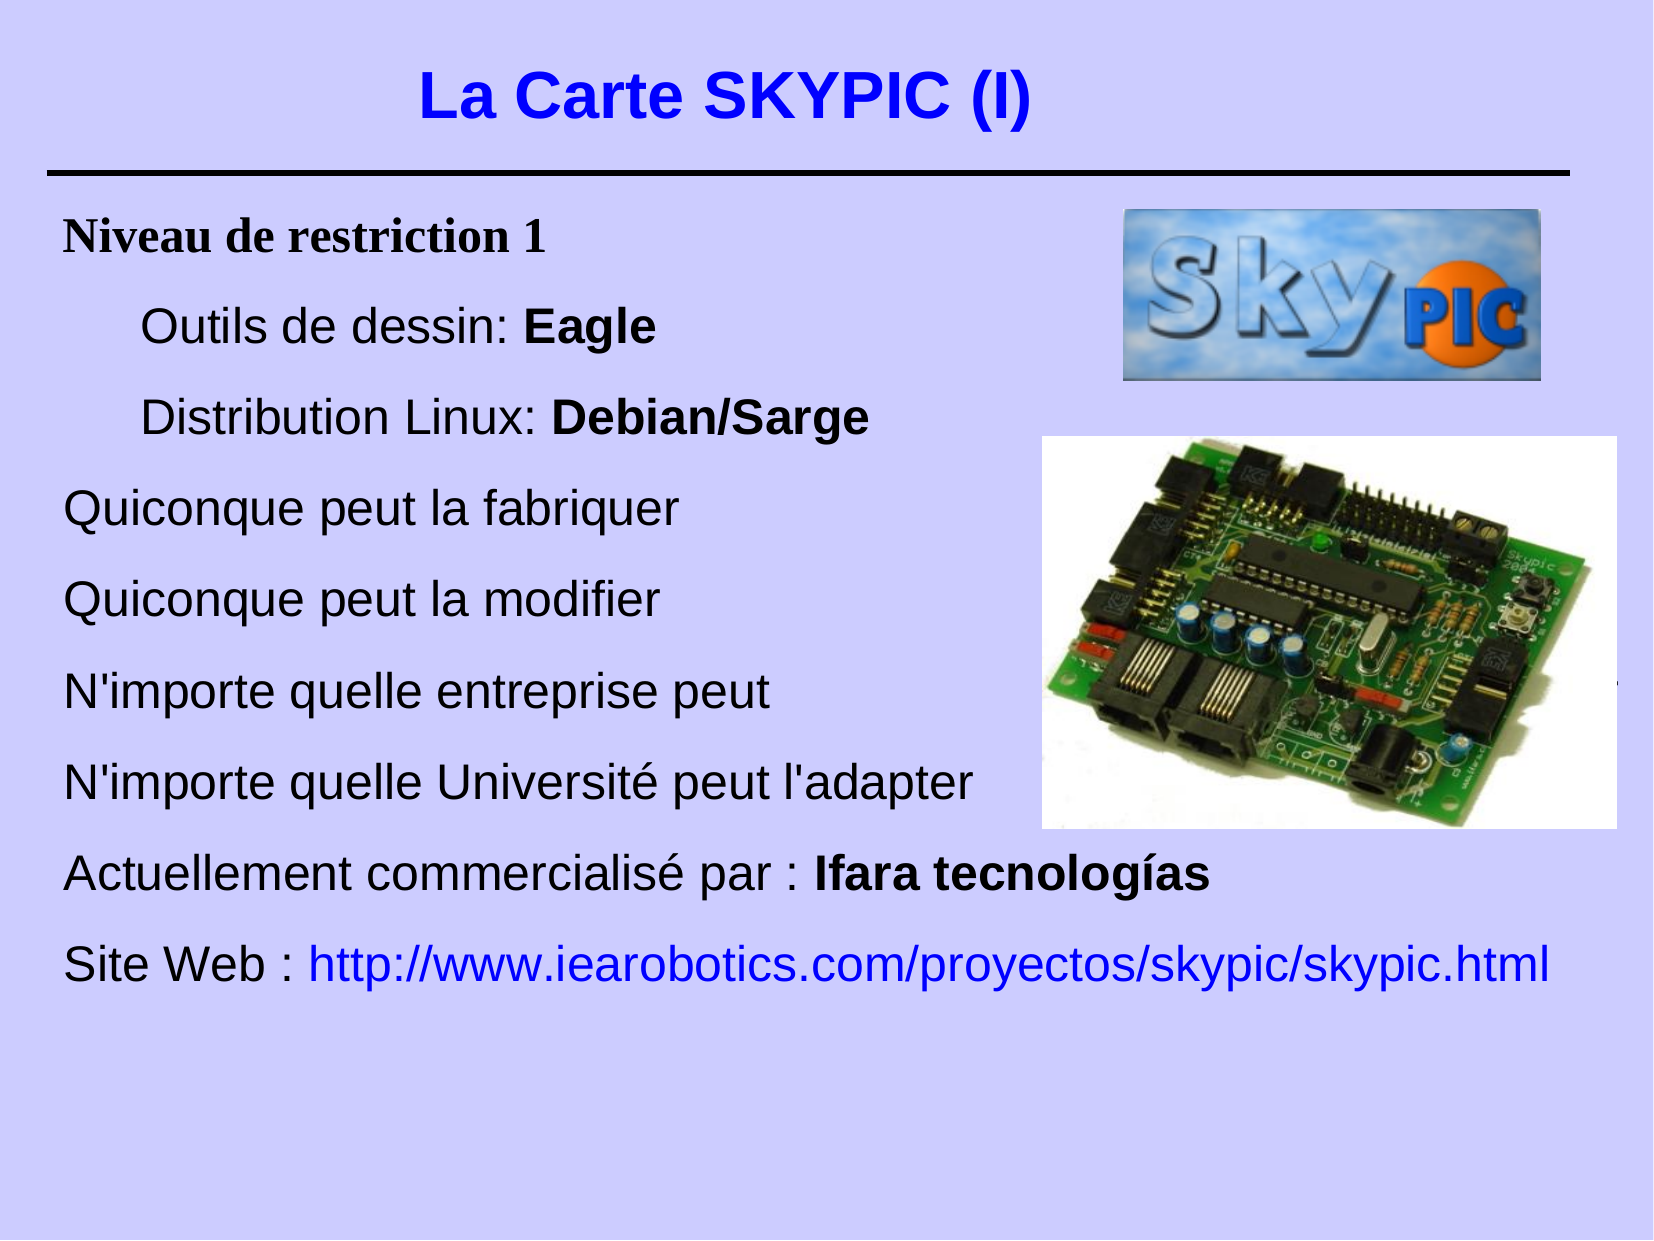

# La Carte SKYPIC (I)
 Niveau de restriction 1
Outils de dessin: Eagle
Distribution Linux: Debian/Sarge
 Quiconque peut la fabriquer
 Quiconque peut la modifier
 N'importe quelle entreprise peut							la commercialiser
 N'importe quelle Université peut l'adapter
 Actuellement commercialisé par : Ifara tecnologías
 Site Web : http://www.iearobotics.com/proyectos/skypic/skypic.html